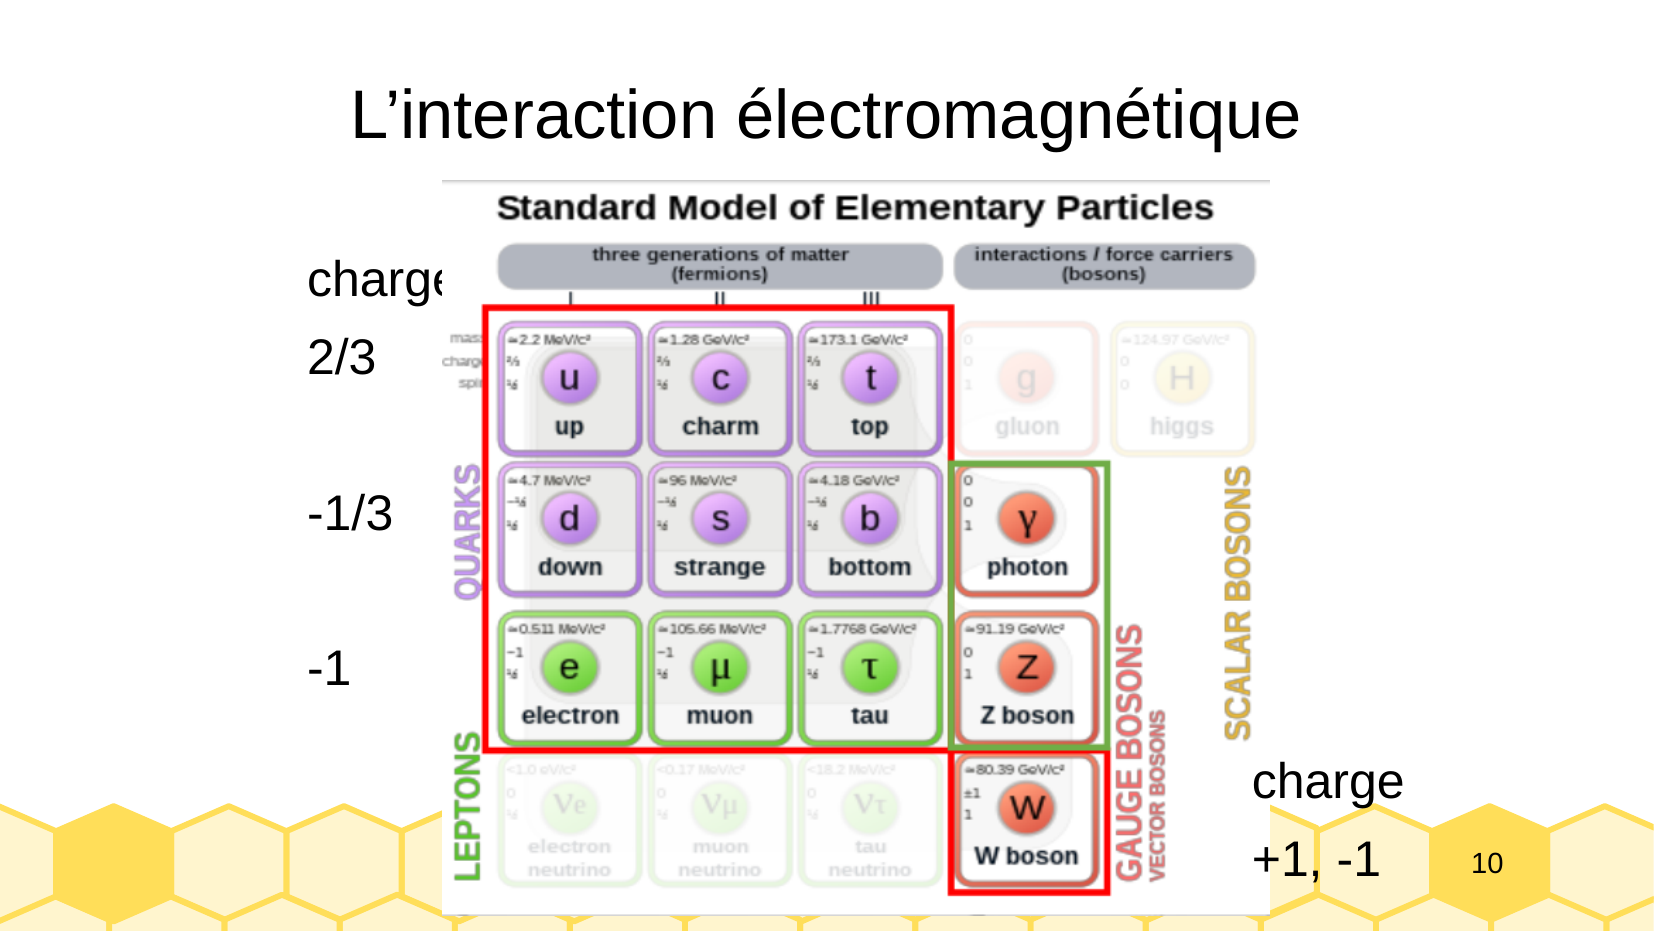

# L’interaction électromagnétique
charge
2/3
-1/3
-1
charge
+1, -1